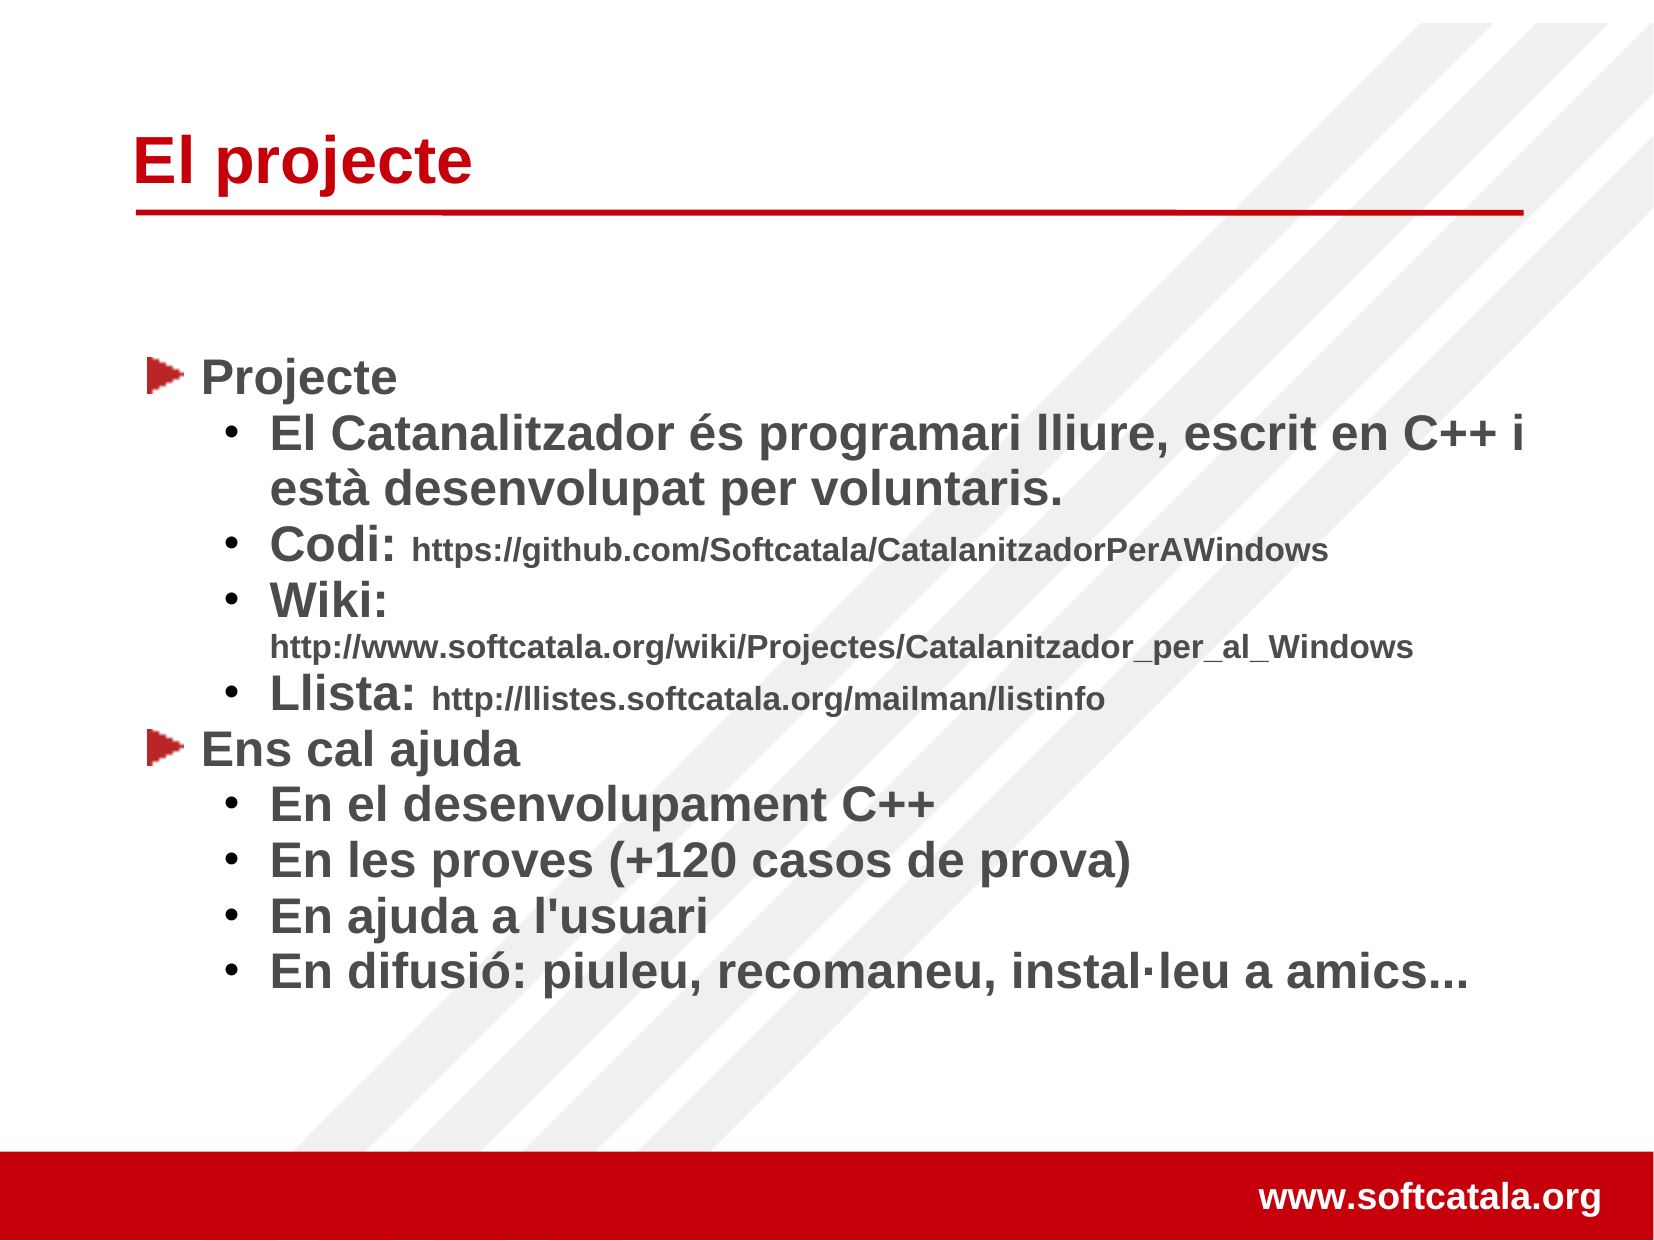

El projecte
Projecte
El Catanalitzador és programari lliure, escrit en C++ i està desenvolupat per voluntaris.
Codi: https://github.com/Softcatala/CatalanitzadorPerAWindows
Wiki: http://www.softcatala.org/wiki/Projectes/Catalanitzador_per_al_Windows
Llista: http://llistes.softcatala.org/mailman/listinfo
Ens cal ajuda
En el desenvolupament C++
En les proves (+120 casos de prova)
En ajuda a l'usuari
En difusió: piuleu, recomaneu, instal·leu a amics...
 www.softcatala.org